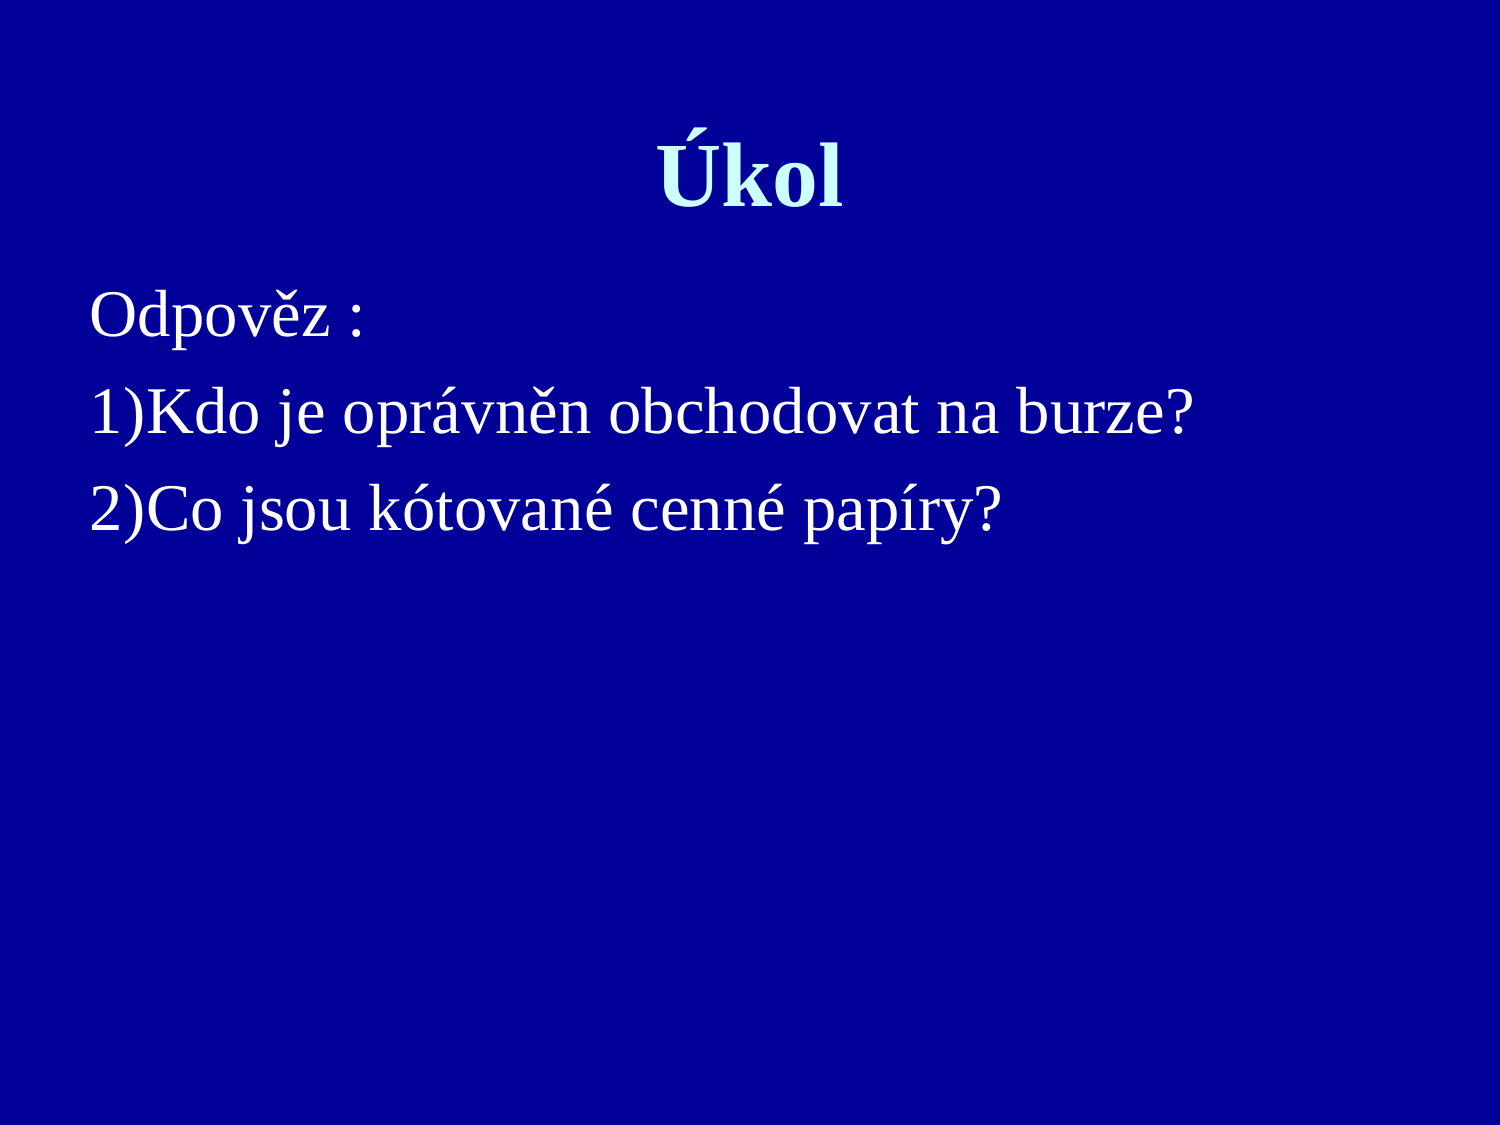

# Úkol
Odpověz :
Kdo je oprávněn obchodovat na burze?
Co jsou kótované cenné papíry?